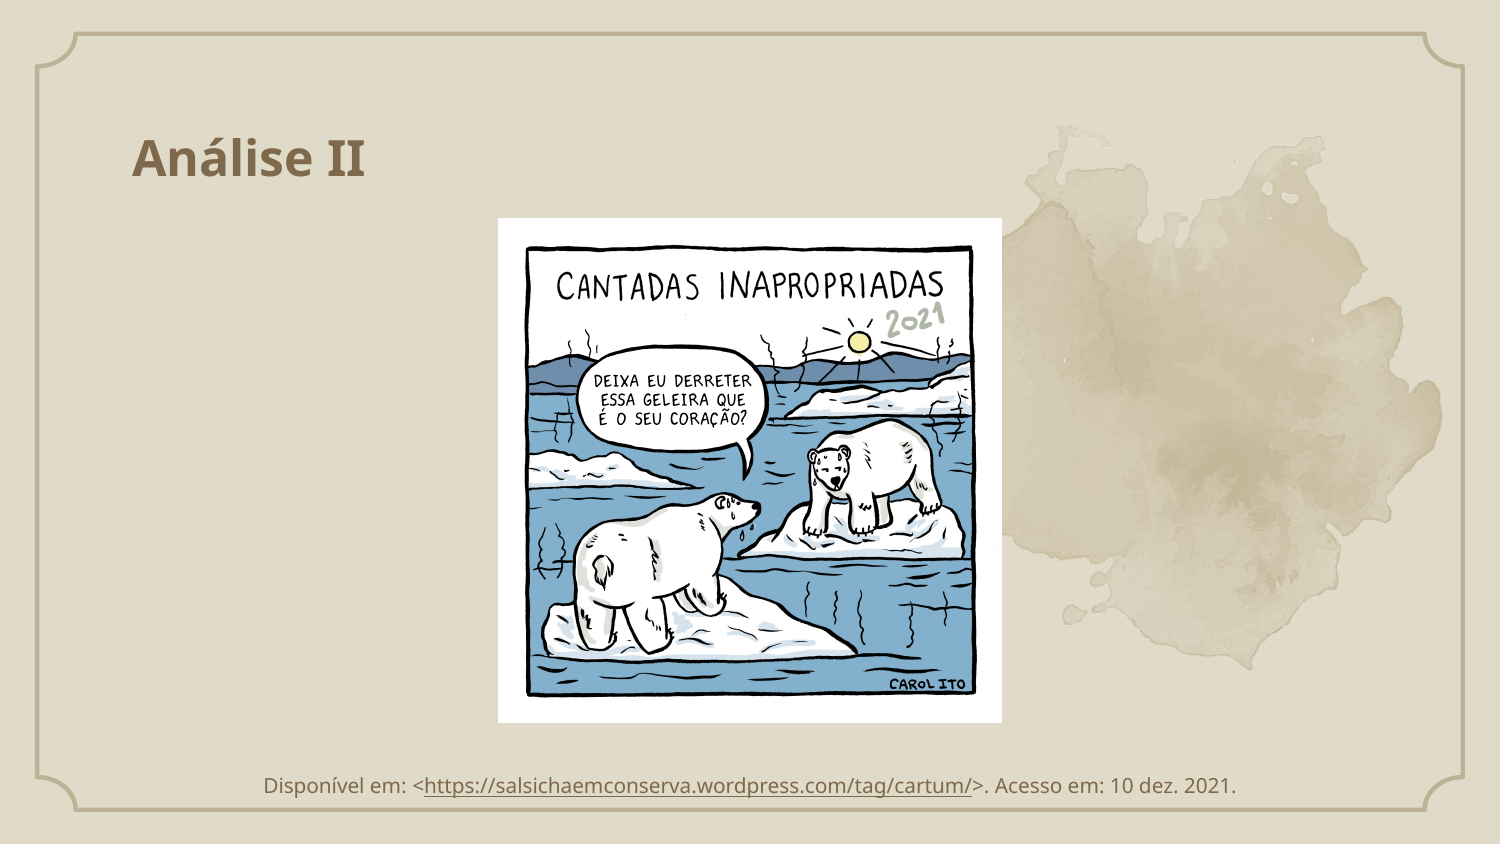

Análise II
#
Disponível em: <https://salsichaemconserva.wordpress.com/tag/cartum/>. Acesso em: 10 dez. 2021.